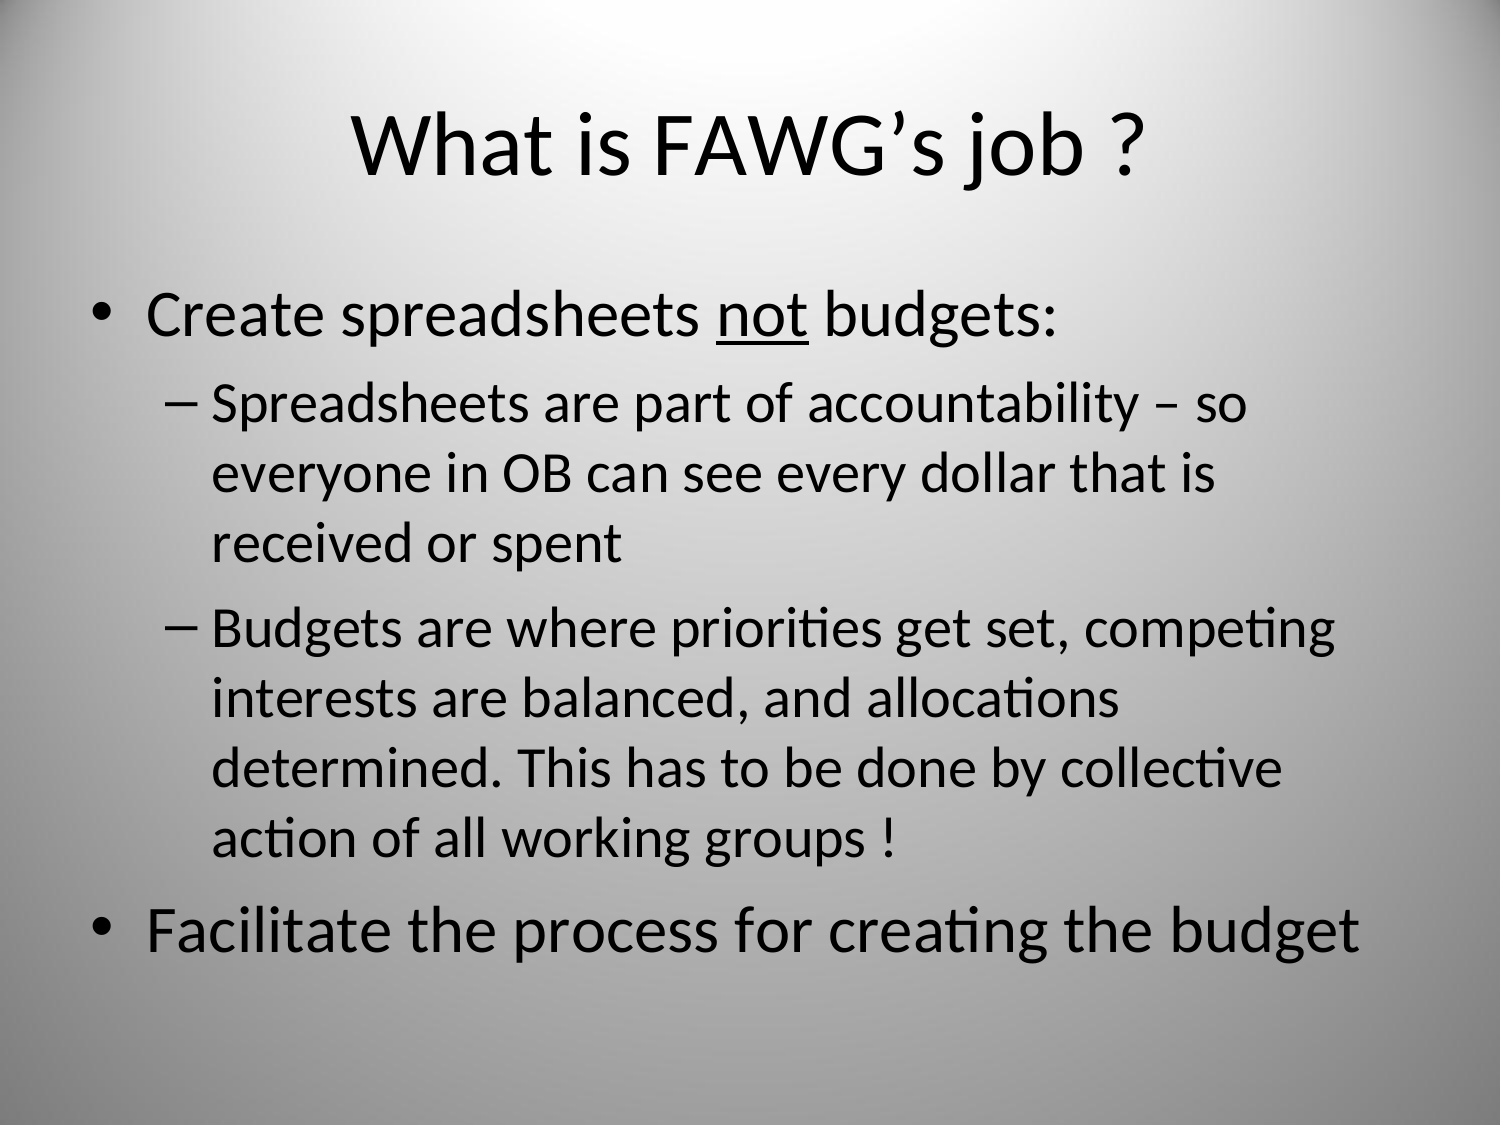

# What is FAWG’s job ?
Create spreadsheets not budgets:
Spreadsheets are part of accountability – so everyone in OB can see every dollar that is received or spent
Budgets are where priorities get set, competing interests are balanced, and allocations determined. This has to be done by collective action of all working groups !
Facilitate the process for creating the budget